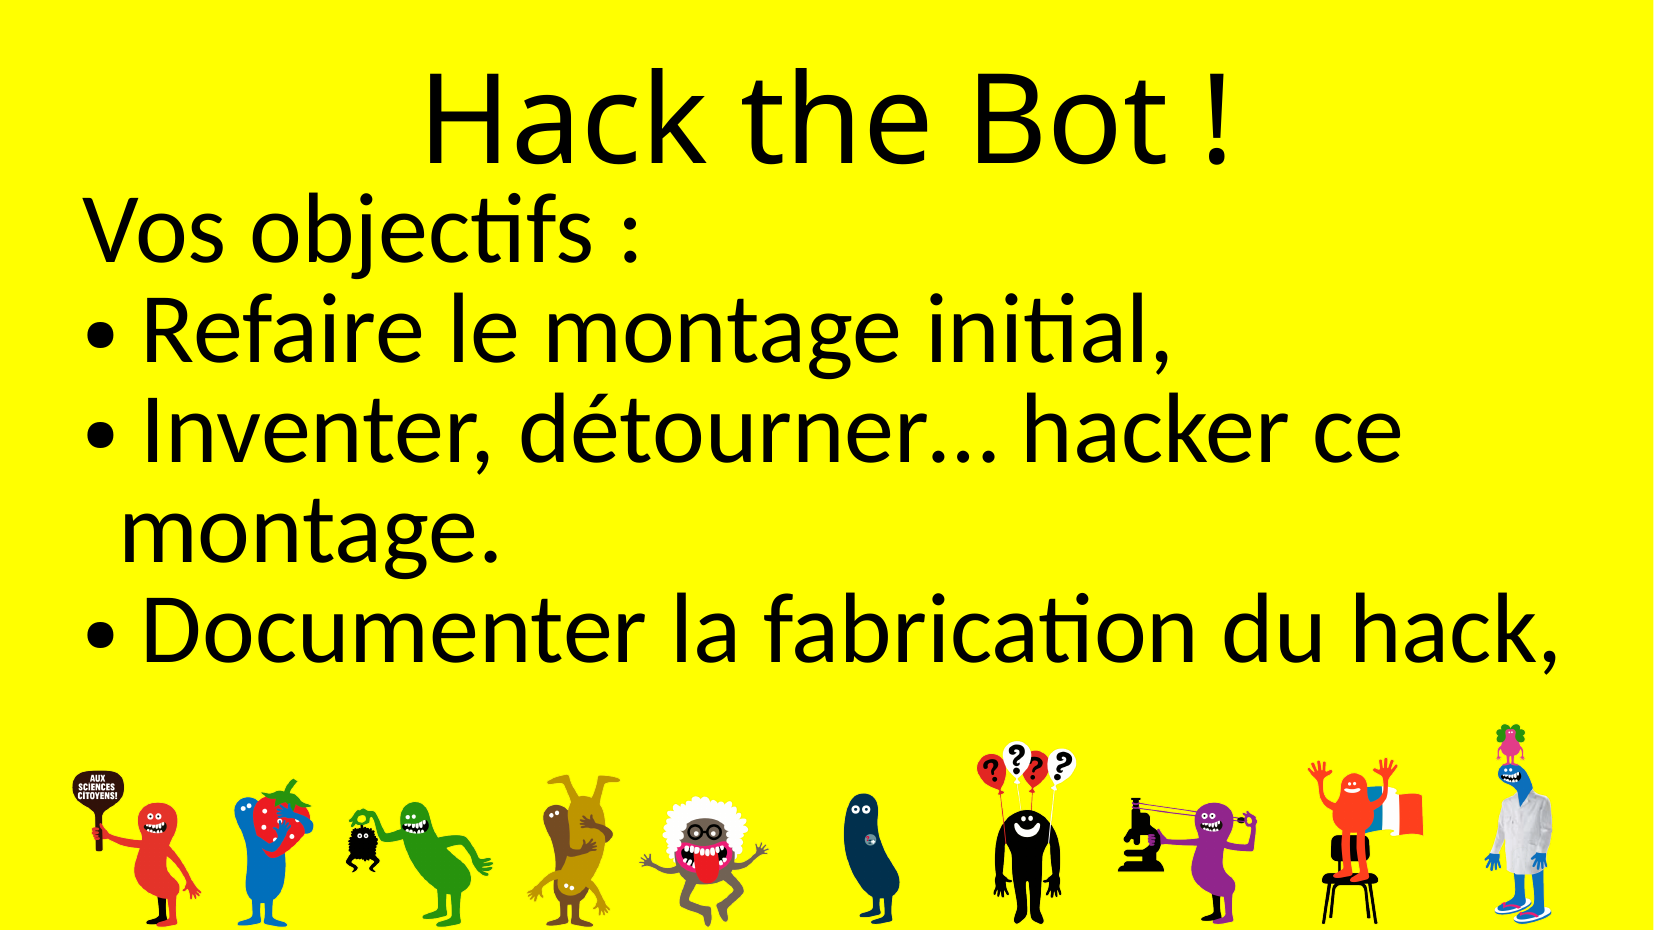

Hack the Bot !
# Vos objectifs :
 Refaire le montage initial,
 Inventer, détourner… hacker ce montage.
 Documenter la fabrication du hack,